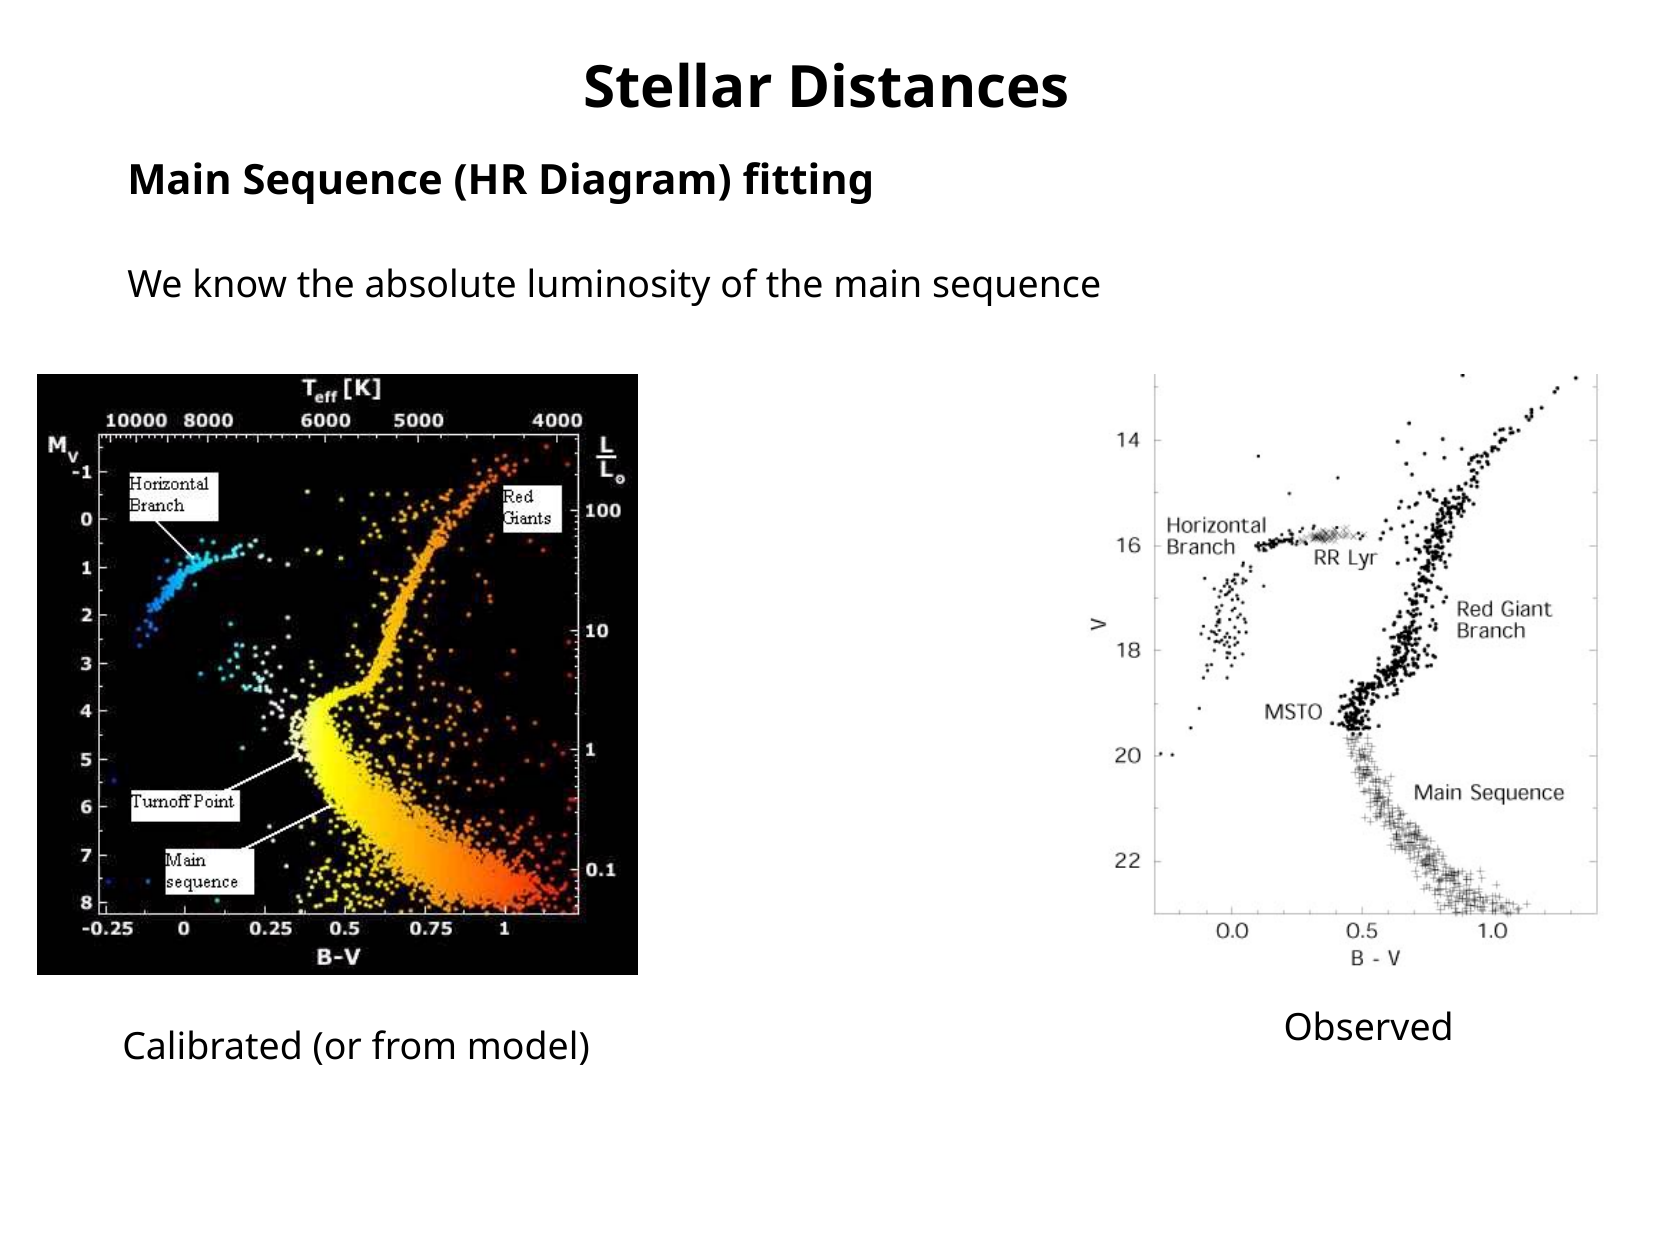

Stellar Distances
Main Sequence (HR Diagram) fitting
We know the absolute luminosity of the main sequence
Observed
Calibrated (or from model)